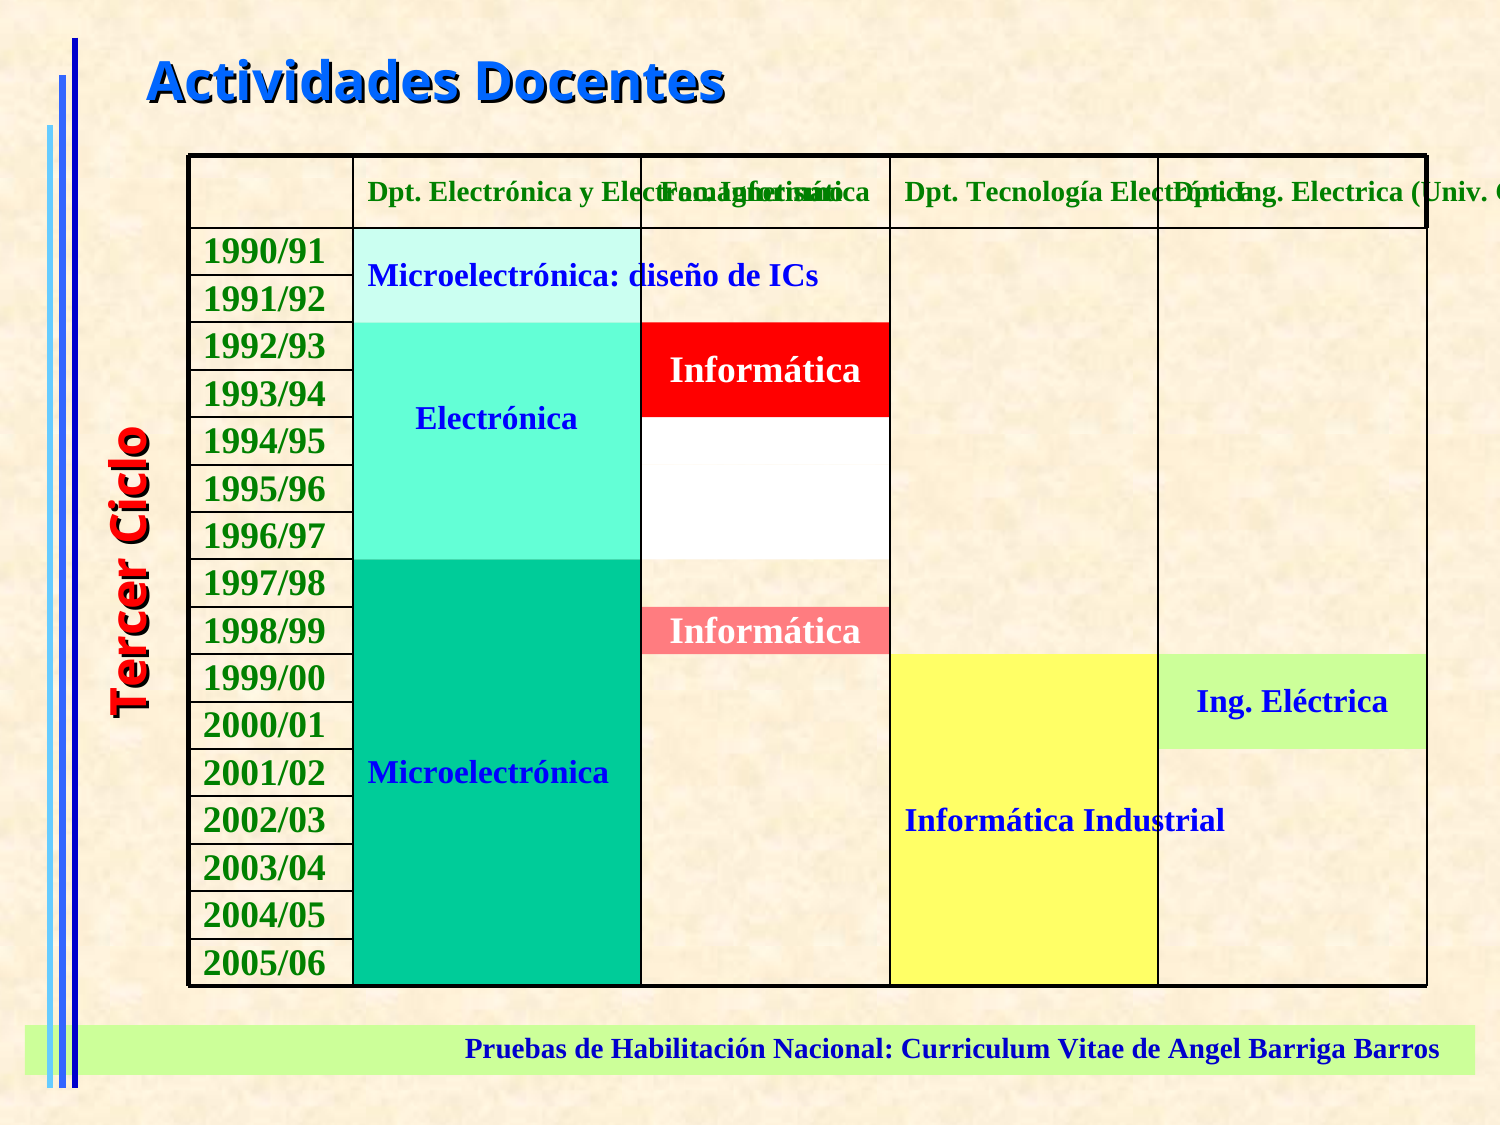

Actividades Docentes
Dpt. Electrónica y Electromagnetismo
Fac. Informática
Dpt. Tecnología Electrónica
Dpt. Ing. Electrica (Univ. Cádiz)
1990/91
Microelectrónica: diseño de ICs
1991/92
1992/93
Electrónica
Informática
1993/94
1994/95
1995/96
1996/97
1997/98
Microelectrónica
1998/99
Informática
1999/00
Informática Industrial
Ing. Eléctrica
2000/01
2001/02
2002/03
2003/04
2004/05
2005/06
Tercer Ciclo